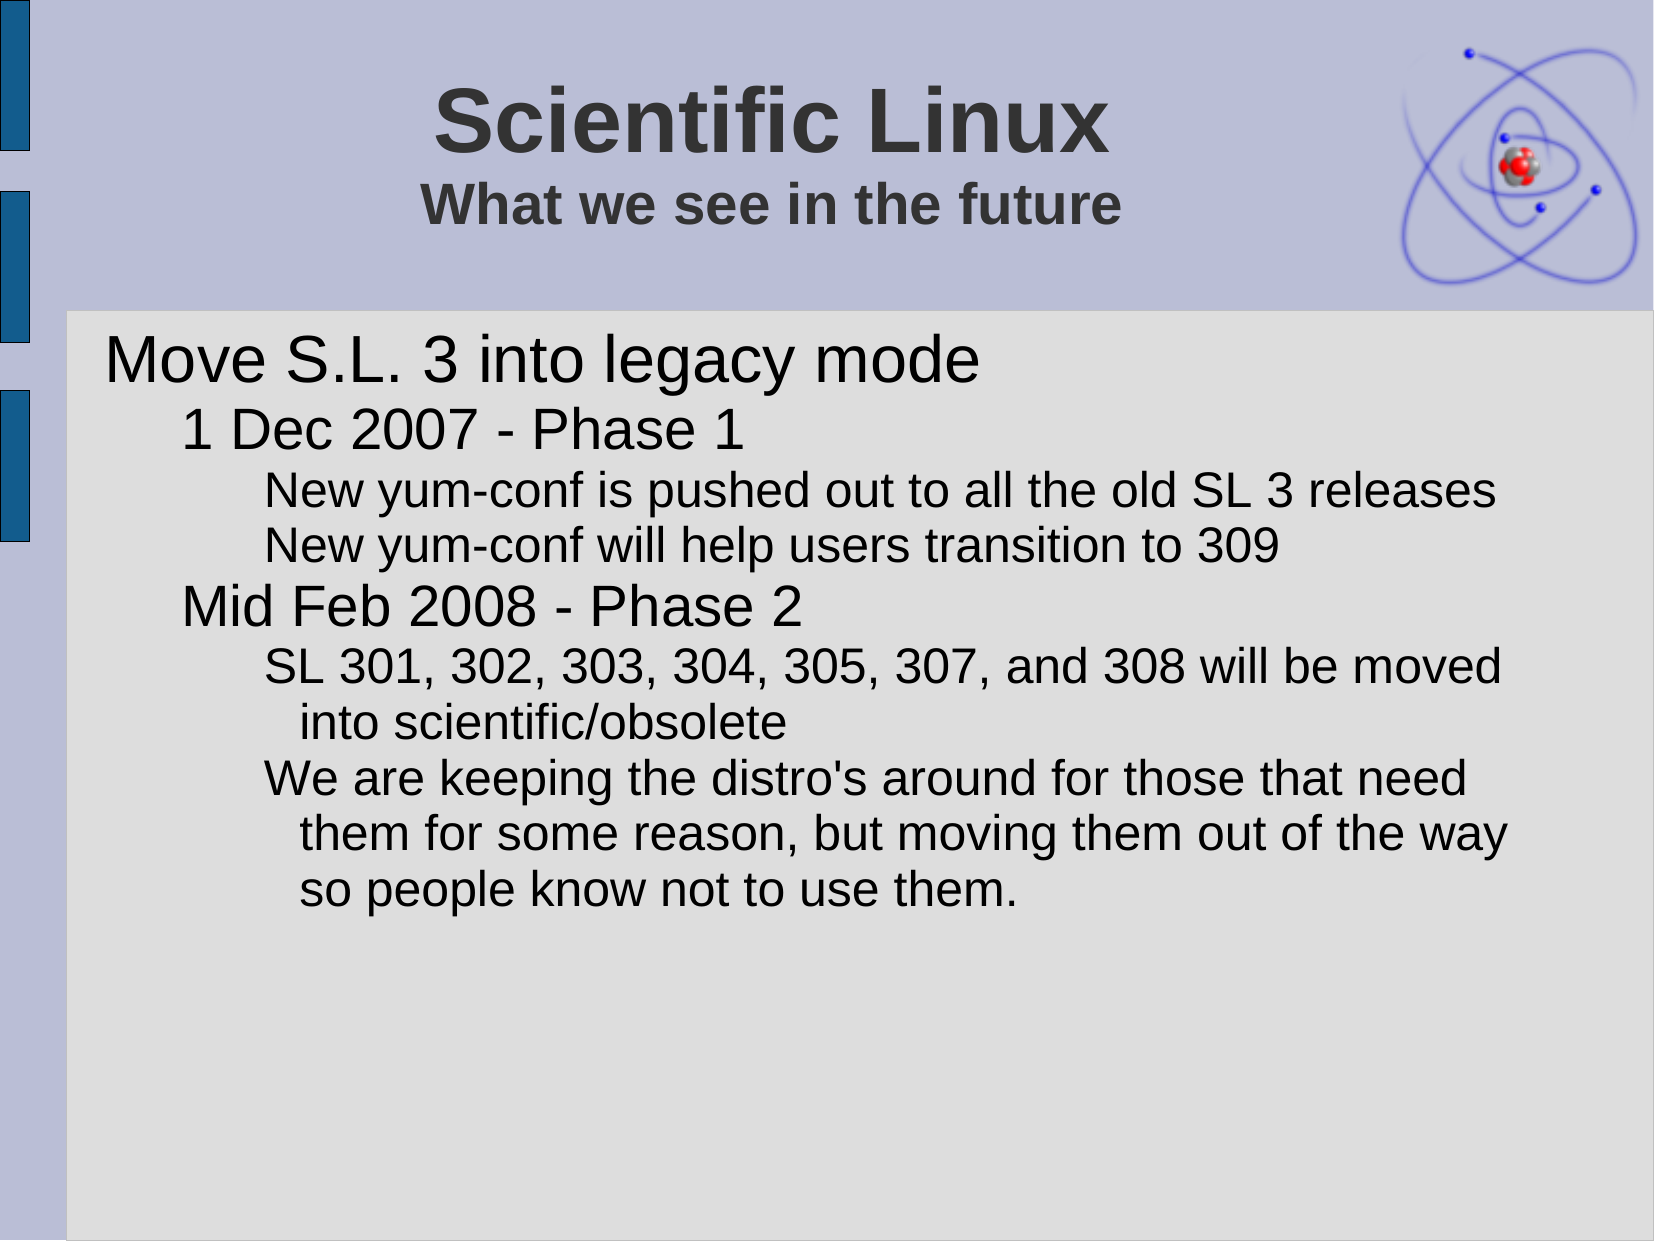

# Scientific Linux What we see in the future
Move S.L. 3 into legacy mode
1 Dec 2007 - Phase 1
New yum-conf is pushed out to all the old SL 3 releases
New yum-conf will help users transition to 309
Mid Feb 2008 - Phase 2
SL 301, 302, 303, 304, 305, 307, and 308 will be moved into scientific/obsolete
We are keeping the distro's around for those that need them for some reason, but moving them out of the way so people know not to use them.